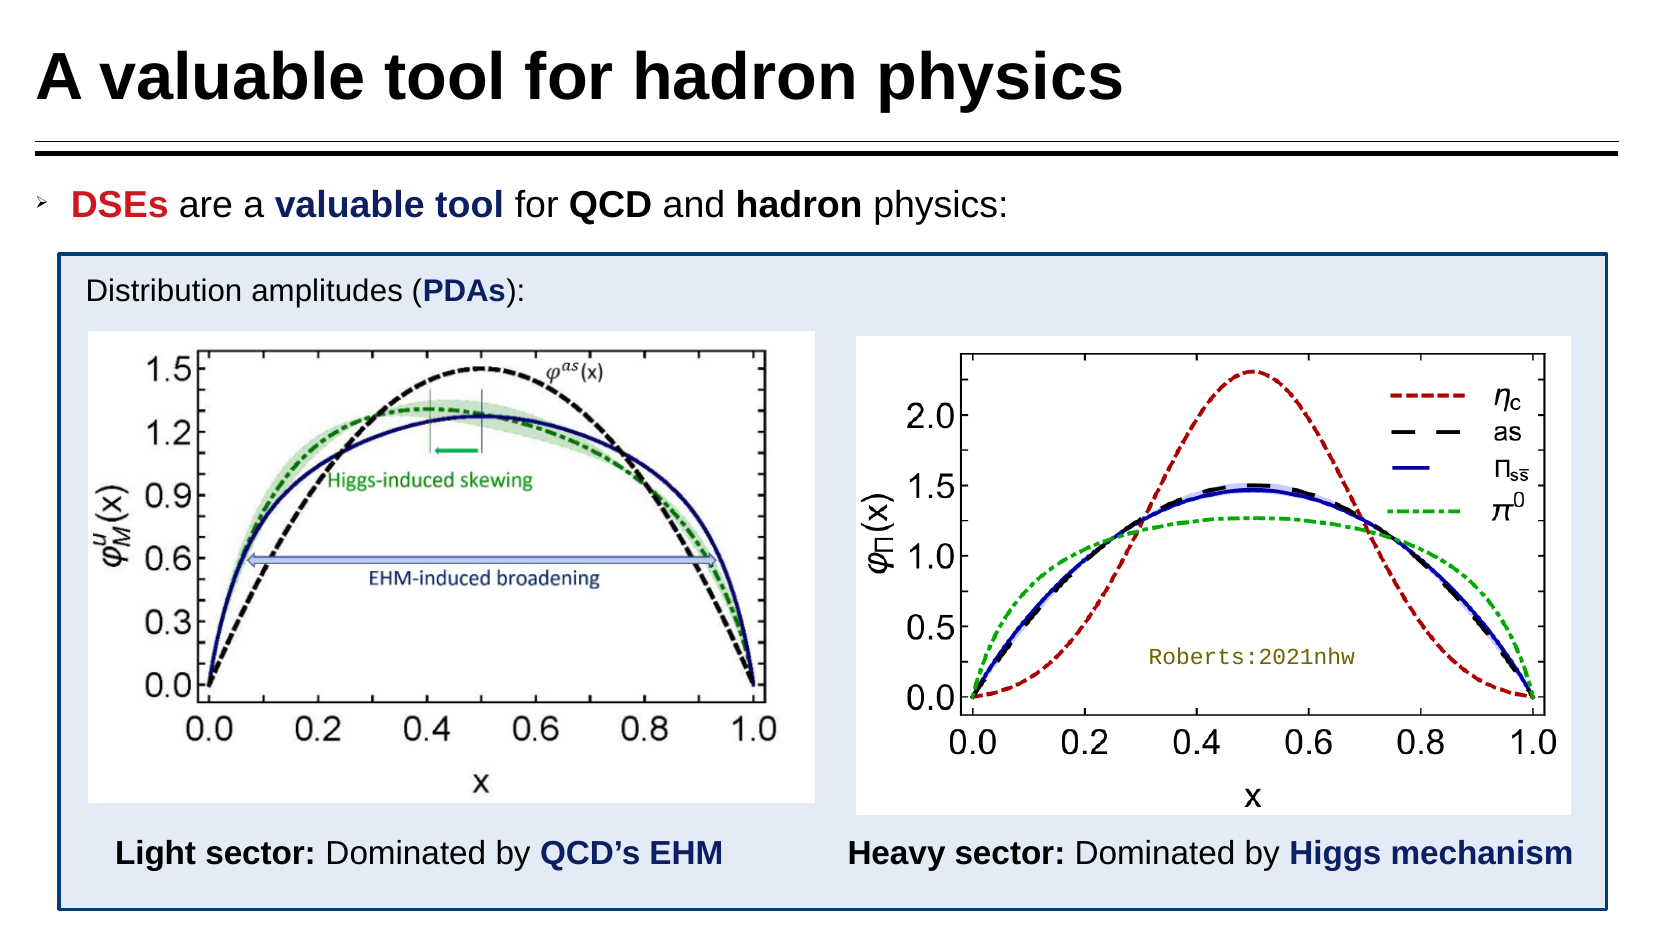

A valuable tool for hadron physics
# DSEs are a valuable tool for QCD and hadron physics:
Distribution amplitudes (PDAs):
Roberts:2021nhw
Light sector: Dominated by QCD’s EHM
Heavy sector: Dominated by Higgs mechanism